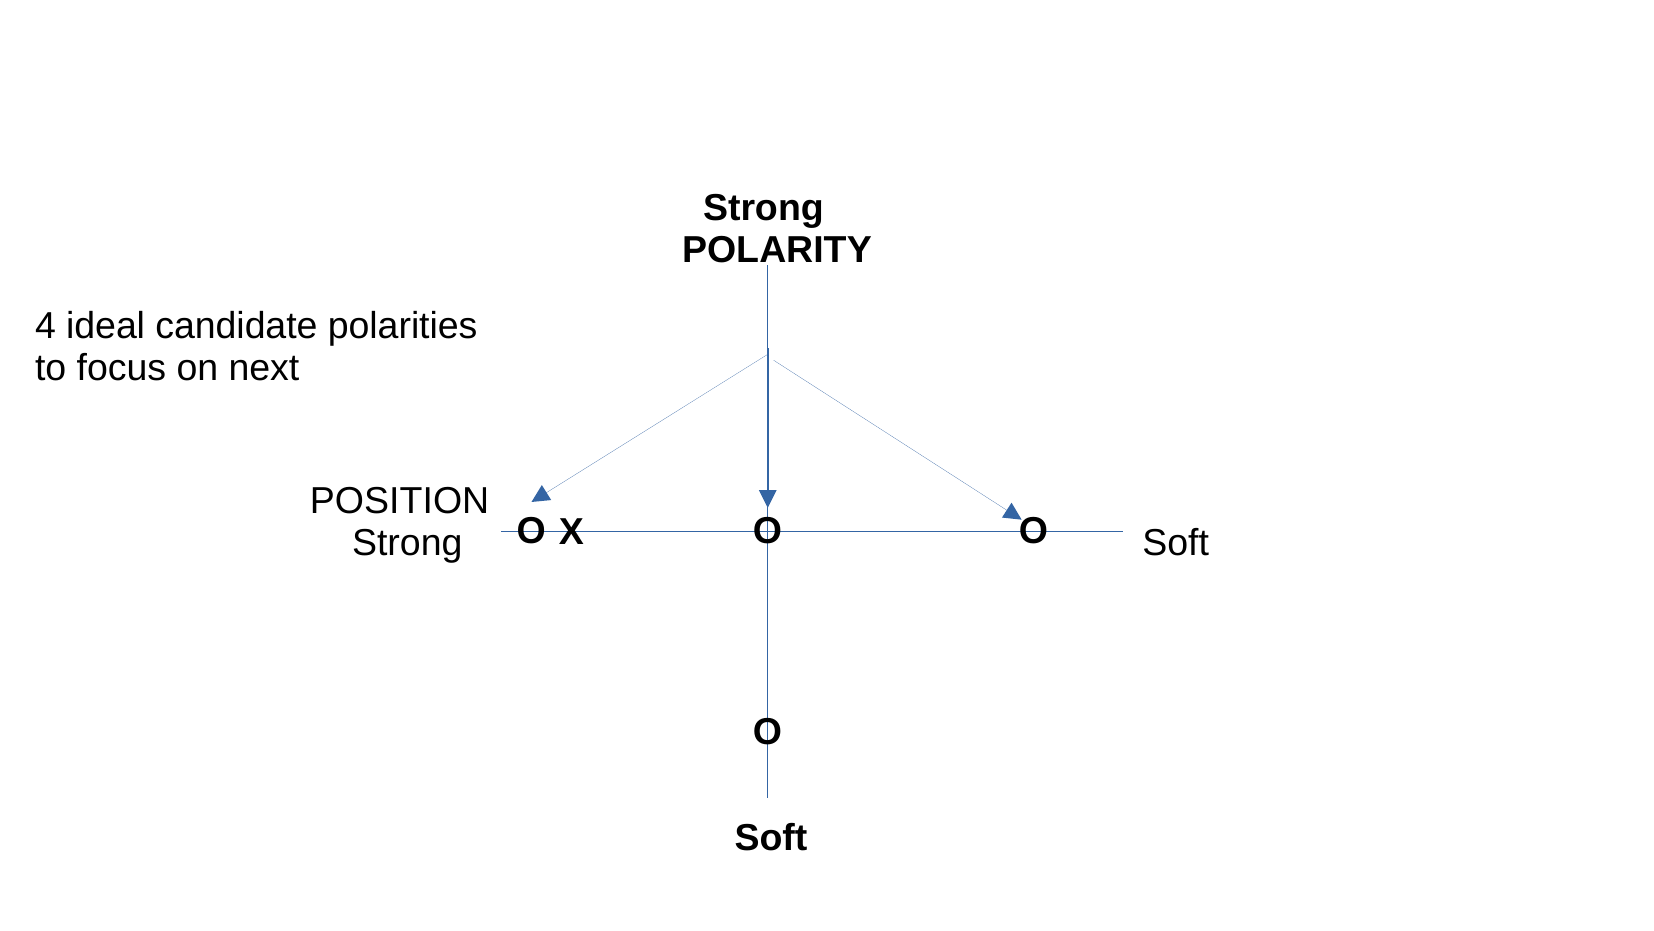

Strong
POLARITY
 Soft
4 ideal candidate polarities
to focus on next
 X
POSITION
 Strong Soft
O
O
O
O